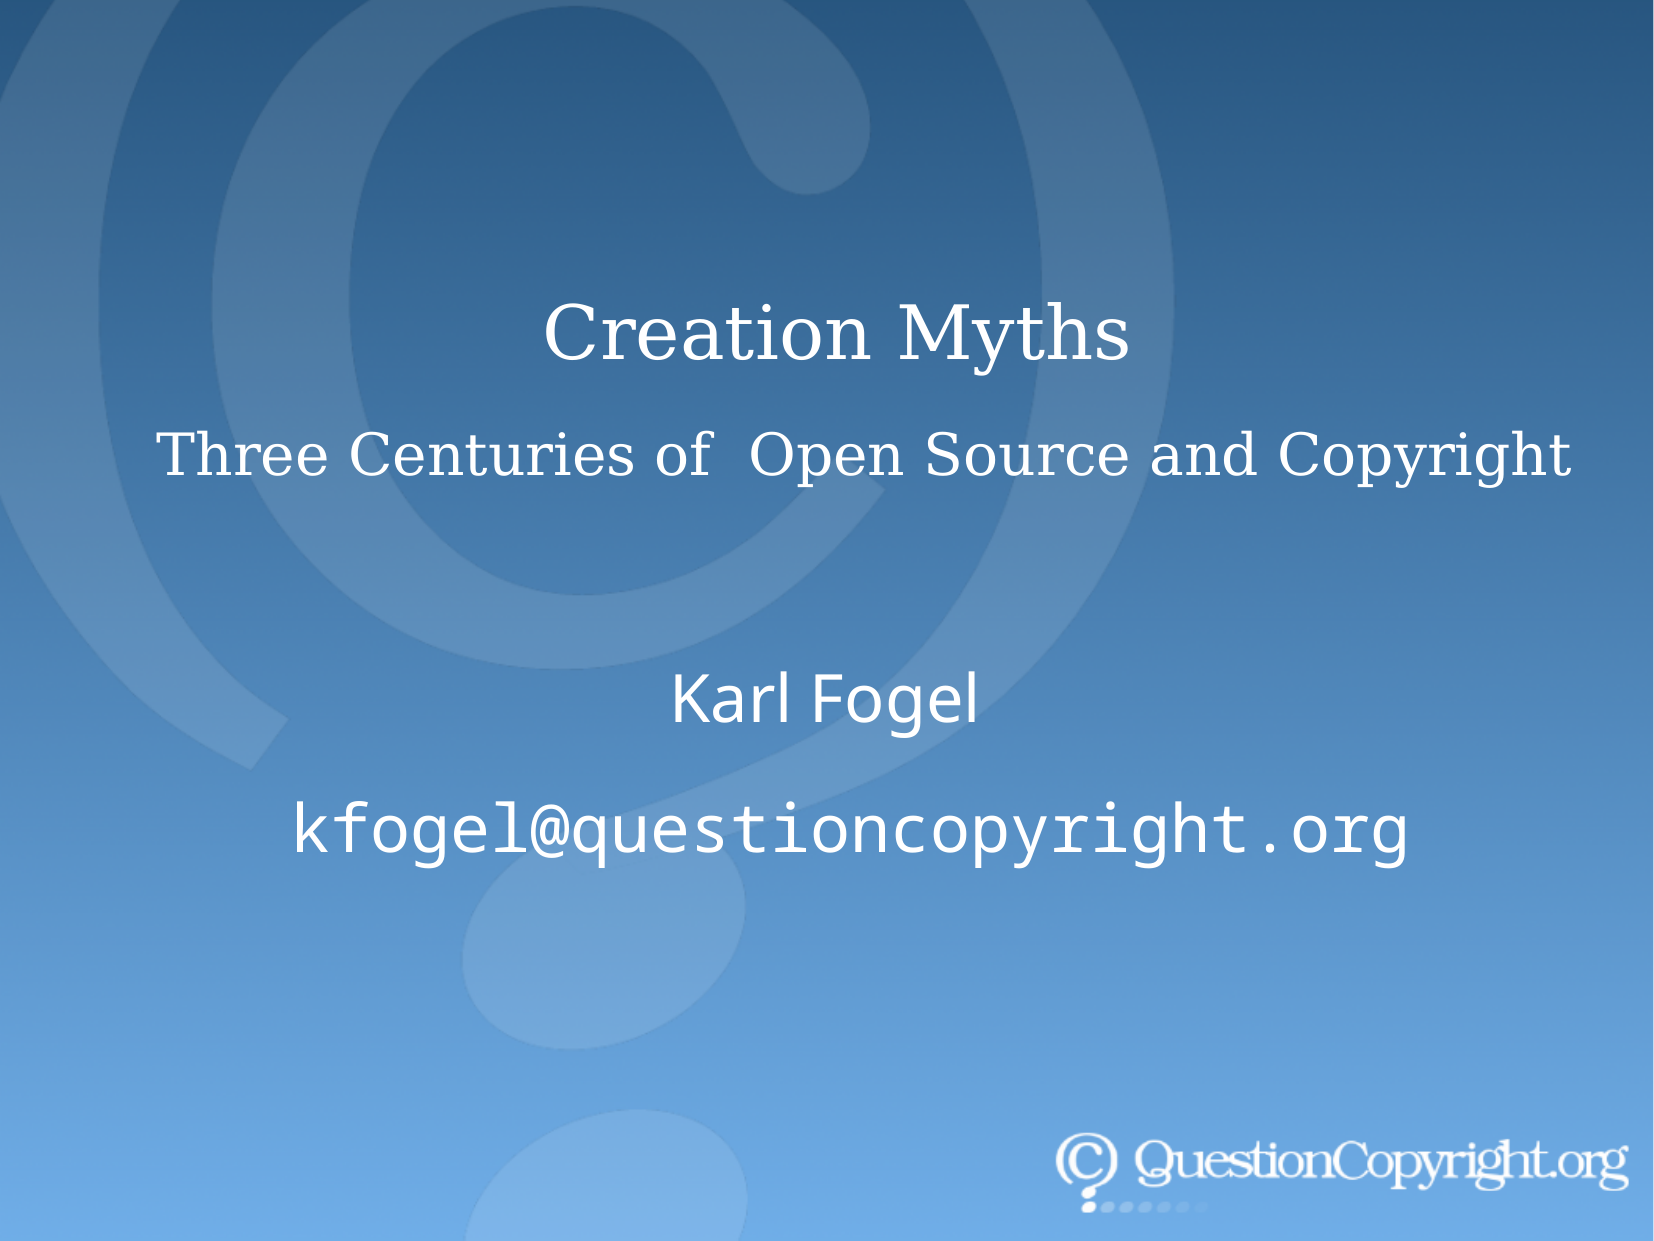

Creation Myths
Three Centuries of Open Source and Copyright
Karl Fogel
kfogel@questioncopyright.org